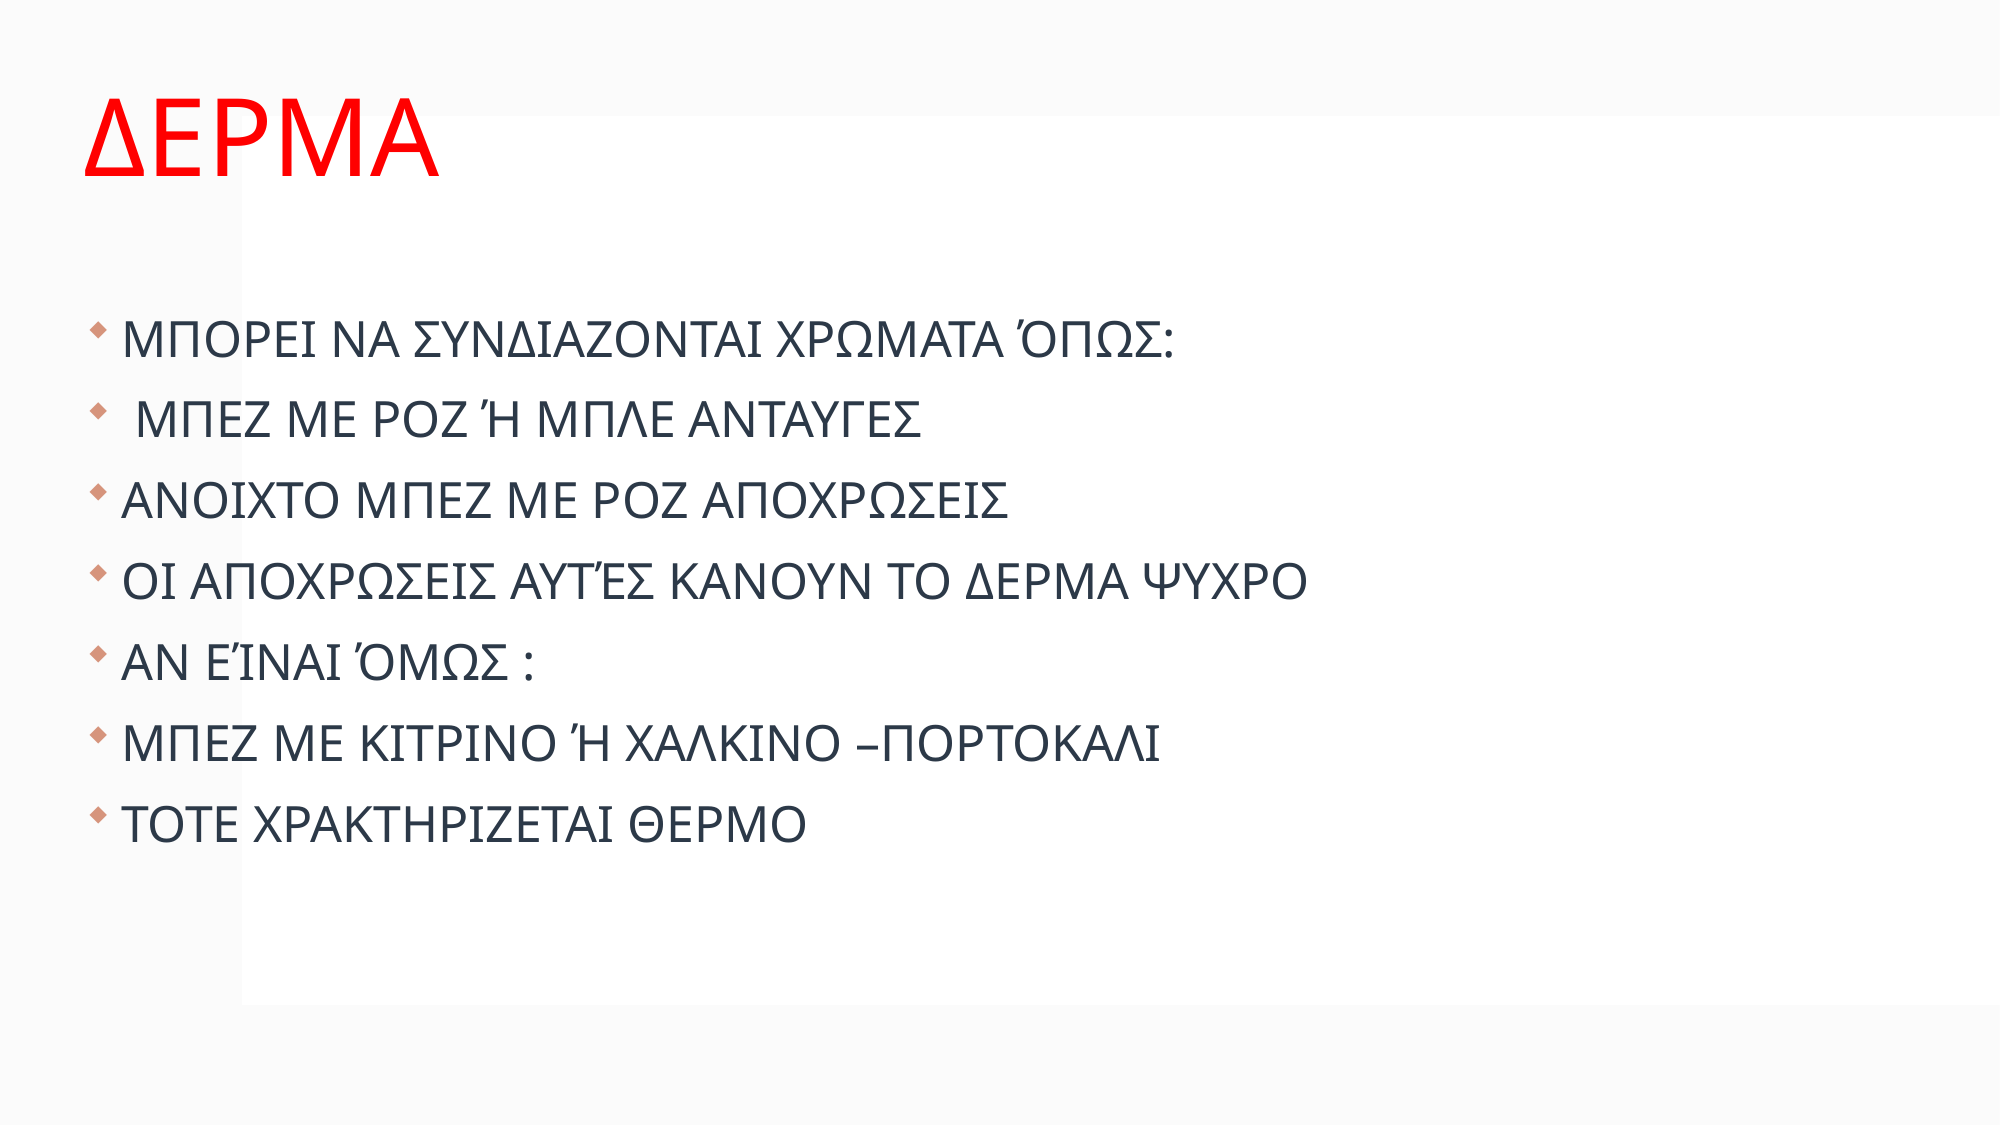

# ΔΕΡΜΑ
ΜΠΟΡΕΙ ΝΑ ΣΥΝΔΙΑΖΟΝΤΑΙ ΧΡΩΜΑΤΑ ΌΠΩΣ:
 ΜΠΕΖ ΜΕ ΡΟΖ Ή ΜΠΛΕ ΑΝΤΑΥΓΕΣ
ΑΝΟΙΧΤΟ ΜΠΕΖ ΜΕ ΡΟΖ ΑΠΟΧΡΩΣΕΙΣ
ΟΙ ΑΠΟΧΡΩΣΕΙΣ ΑΥΤΈΣ ΚΑΝΟΥΝ ΤΟ ΔΕΡΜΑ ΨΥΧΡΟ
ΑΝ ΕΊΝΑΙ ΌΜΩΣ :
ΜΠΕΖ ΜΕ ΚΙΤΡΙΝΟ Ή ΧΑΛΚΙΝΟ –ΠΟΡΤΟΚΑΛΙ
ΤΟΤΕ ΧΡΑΚΤΗΡΙΖΕΤΑΙ ΘΕΡΜΟ